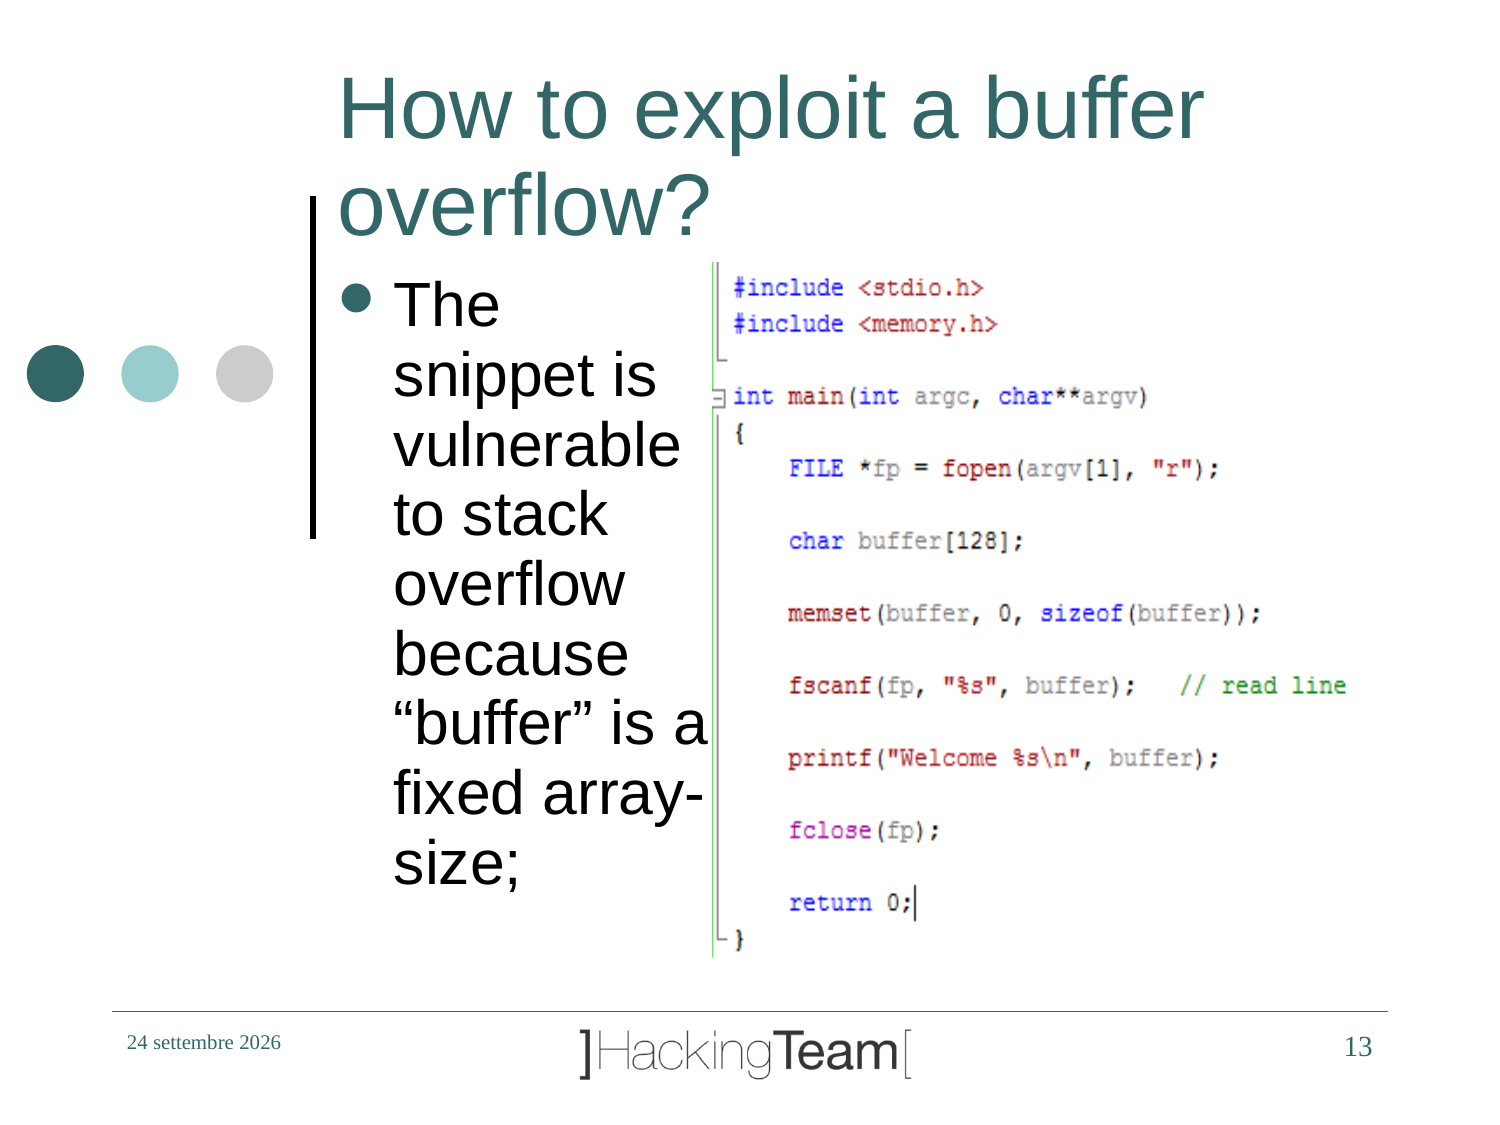

# How to exploit a buffer overflow?
The snippet is vulnerable to stack overflow because “buffer” is a fixed array-size;
13